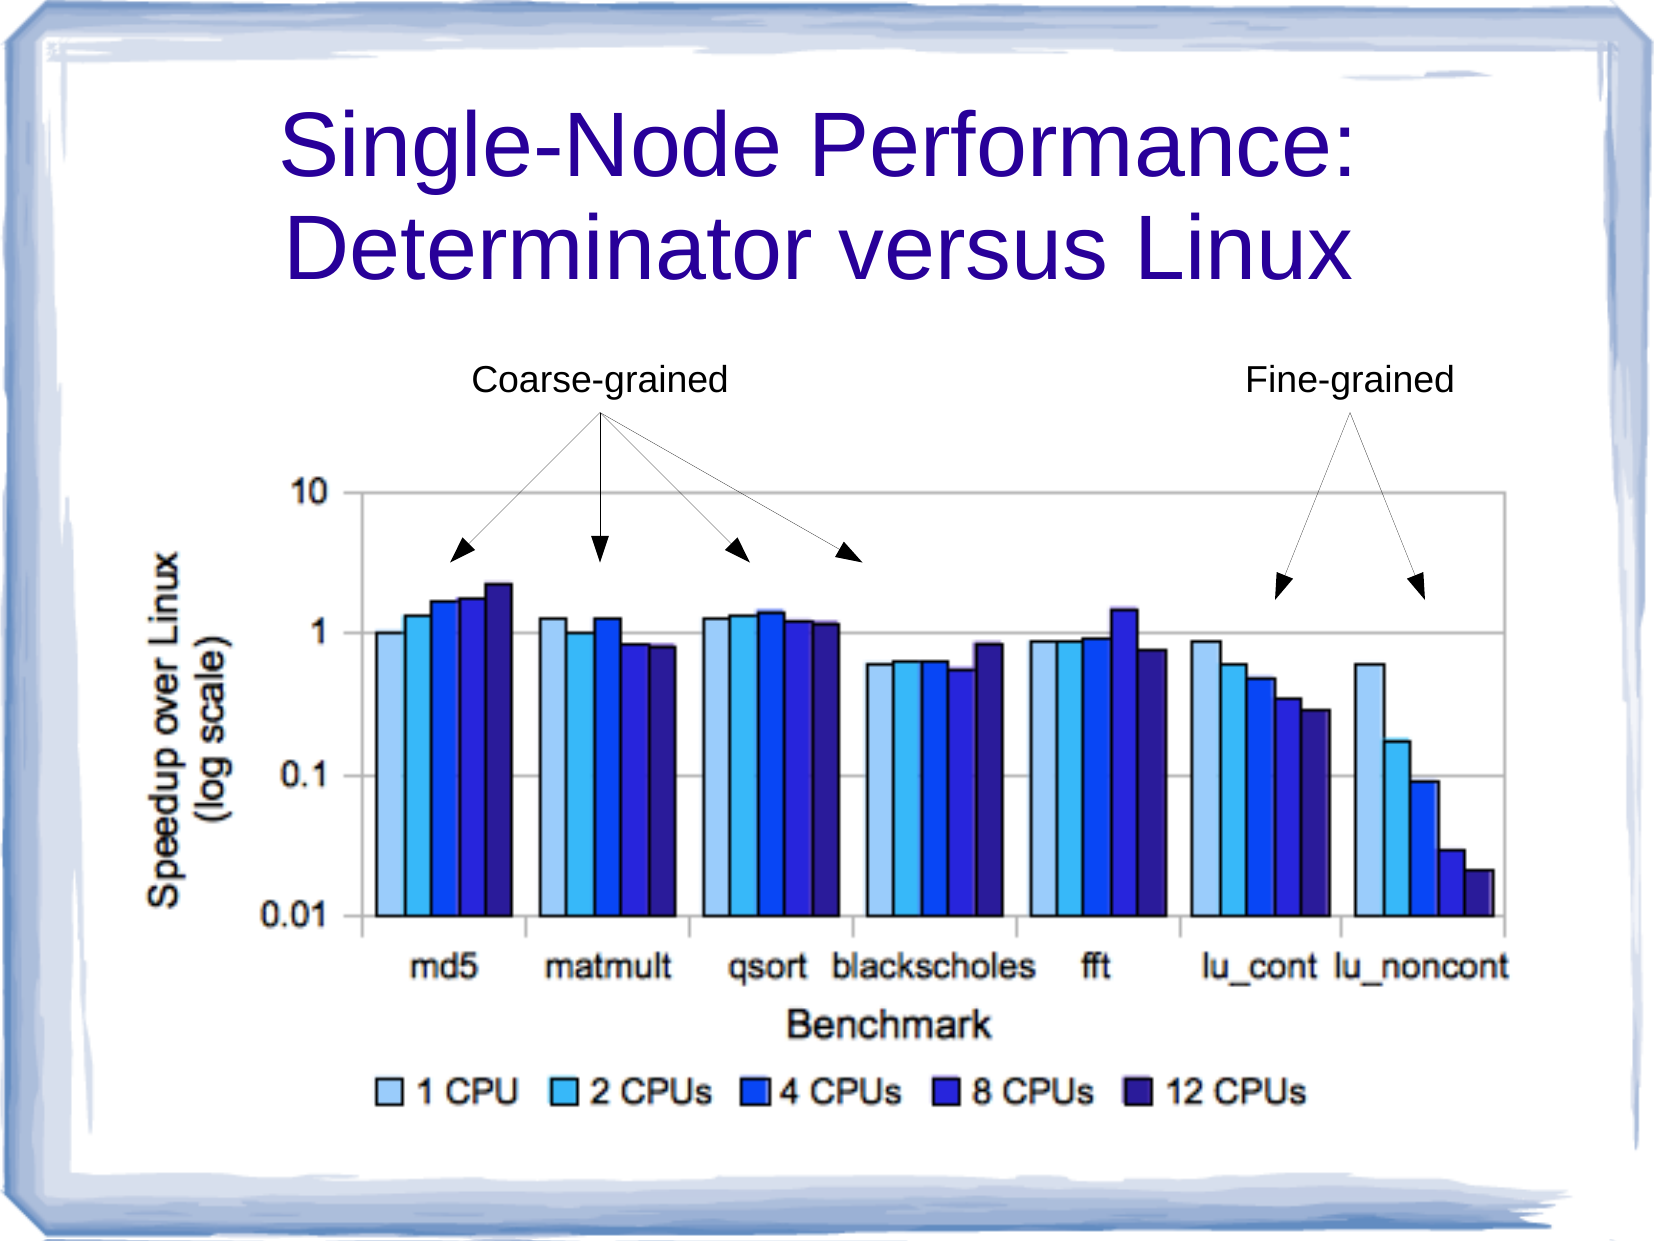

# Single-Node Performance: Determinator versus Linux
Coarse-grained
Fine-grained